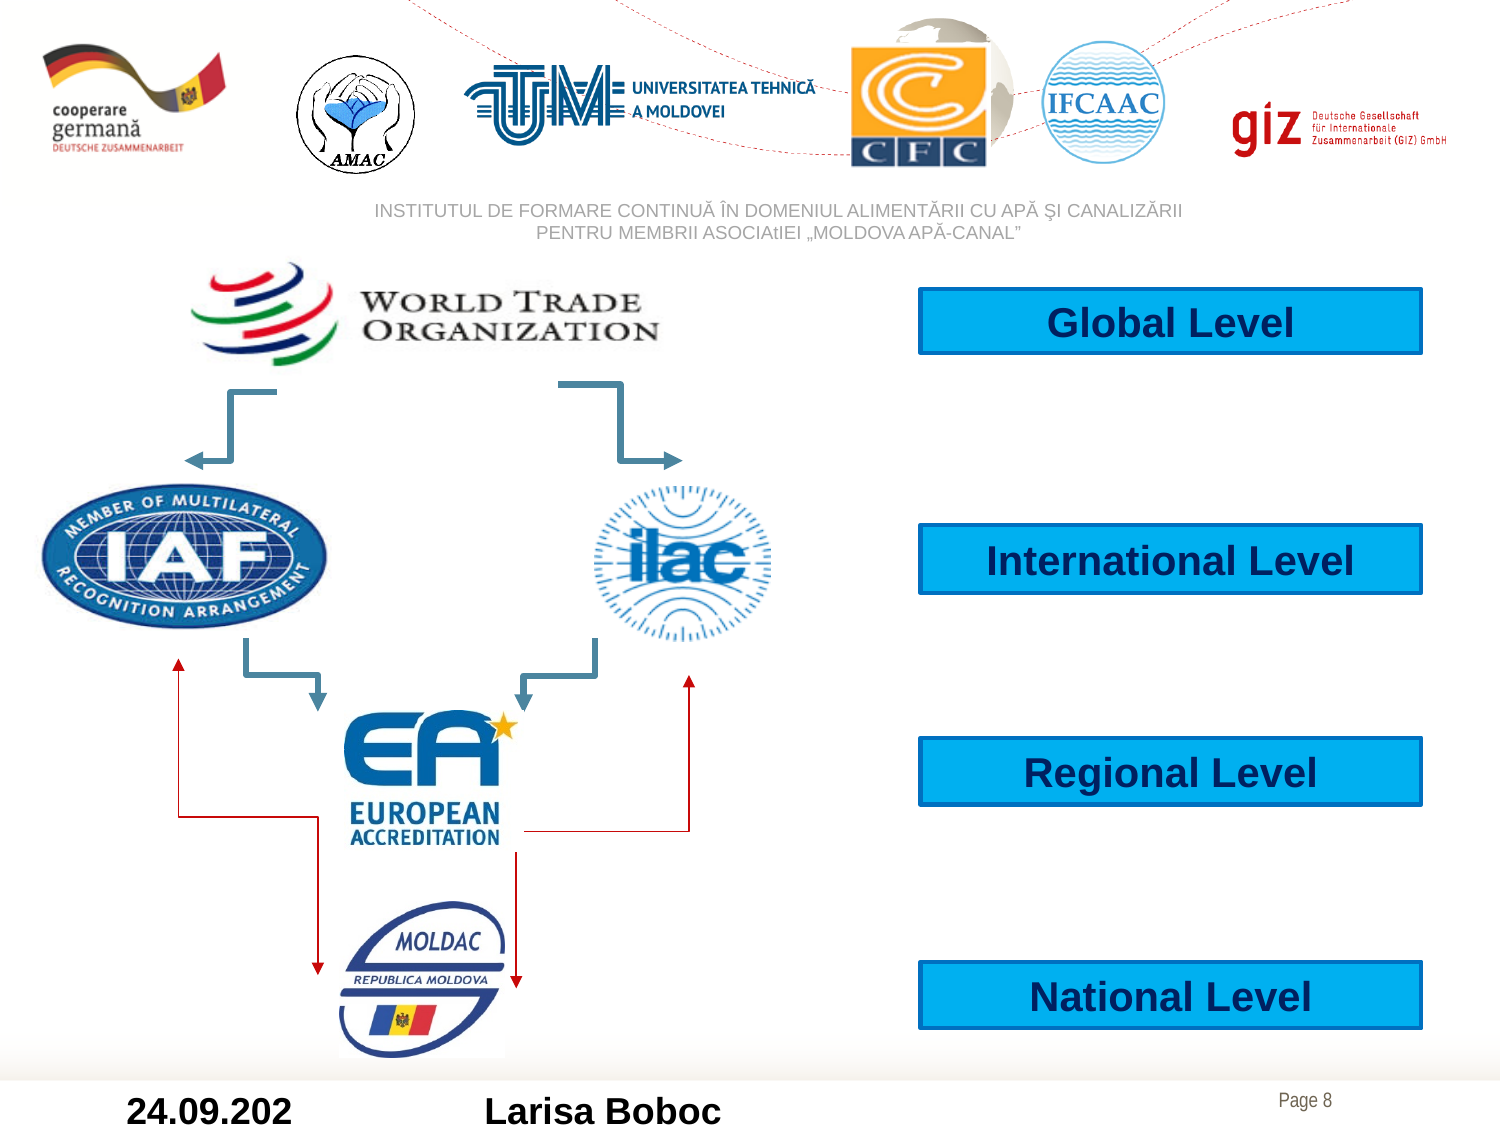

INSTITUTUL DE FORMARE CONTINUĂ ÎN DOMENIUL ALIMENTĂRII CU APĂ ŞI CANALIZĂRII
PENTRU MEMBRII ASOCIAtIEI „MOLDOVA APĂ-CANAL”
Global Level
International Level
Regional Level
National Level
Larisa Boboc